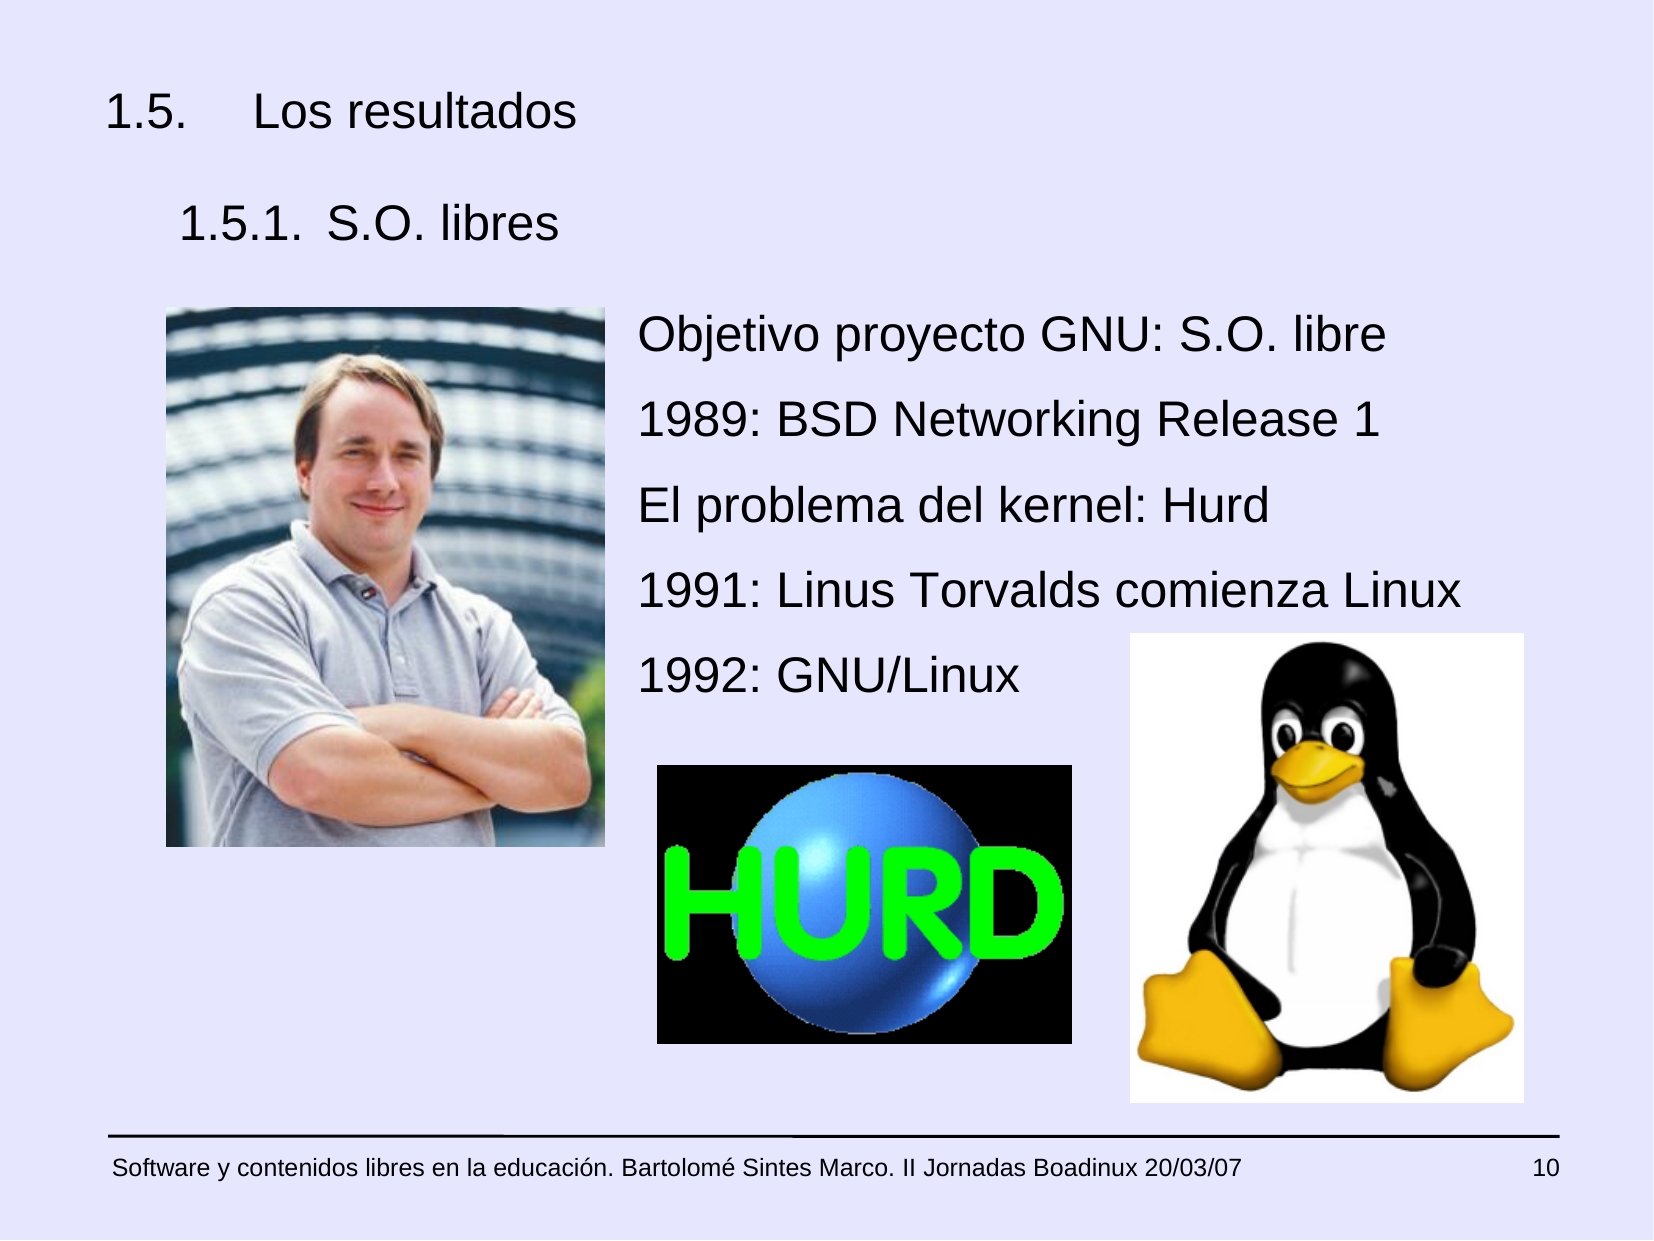

1.5.	Los resultados
	1.5.1.	S.O. libres
Objetivo proyecto GNU: S.O. libre
1989: BSD Networking Release 1
El problema del kernel: Hurd
1991: Linus Torvalds comienza Linux
1992: GNU/Linux